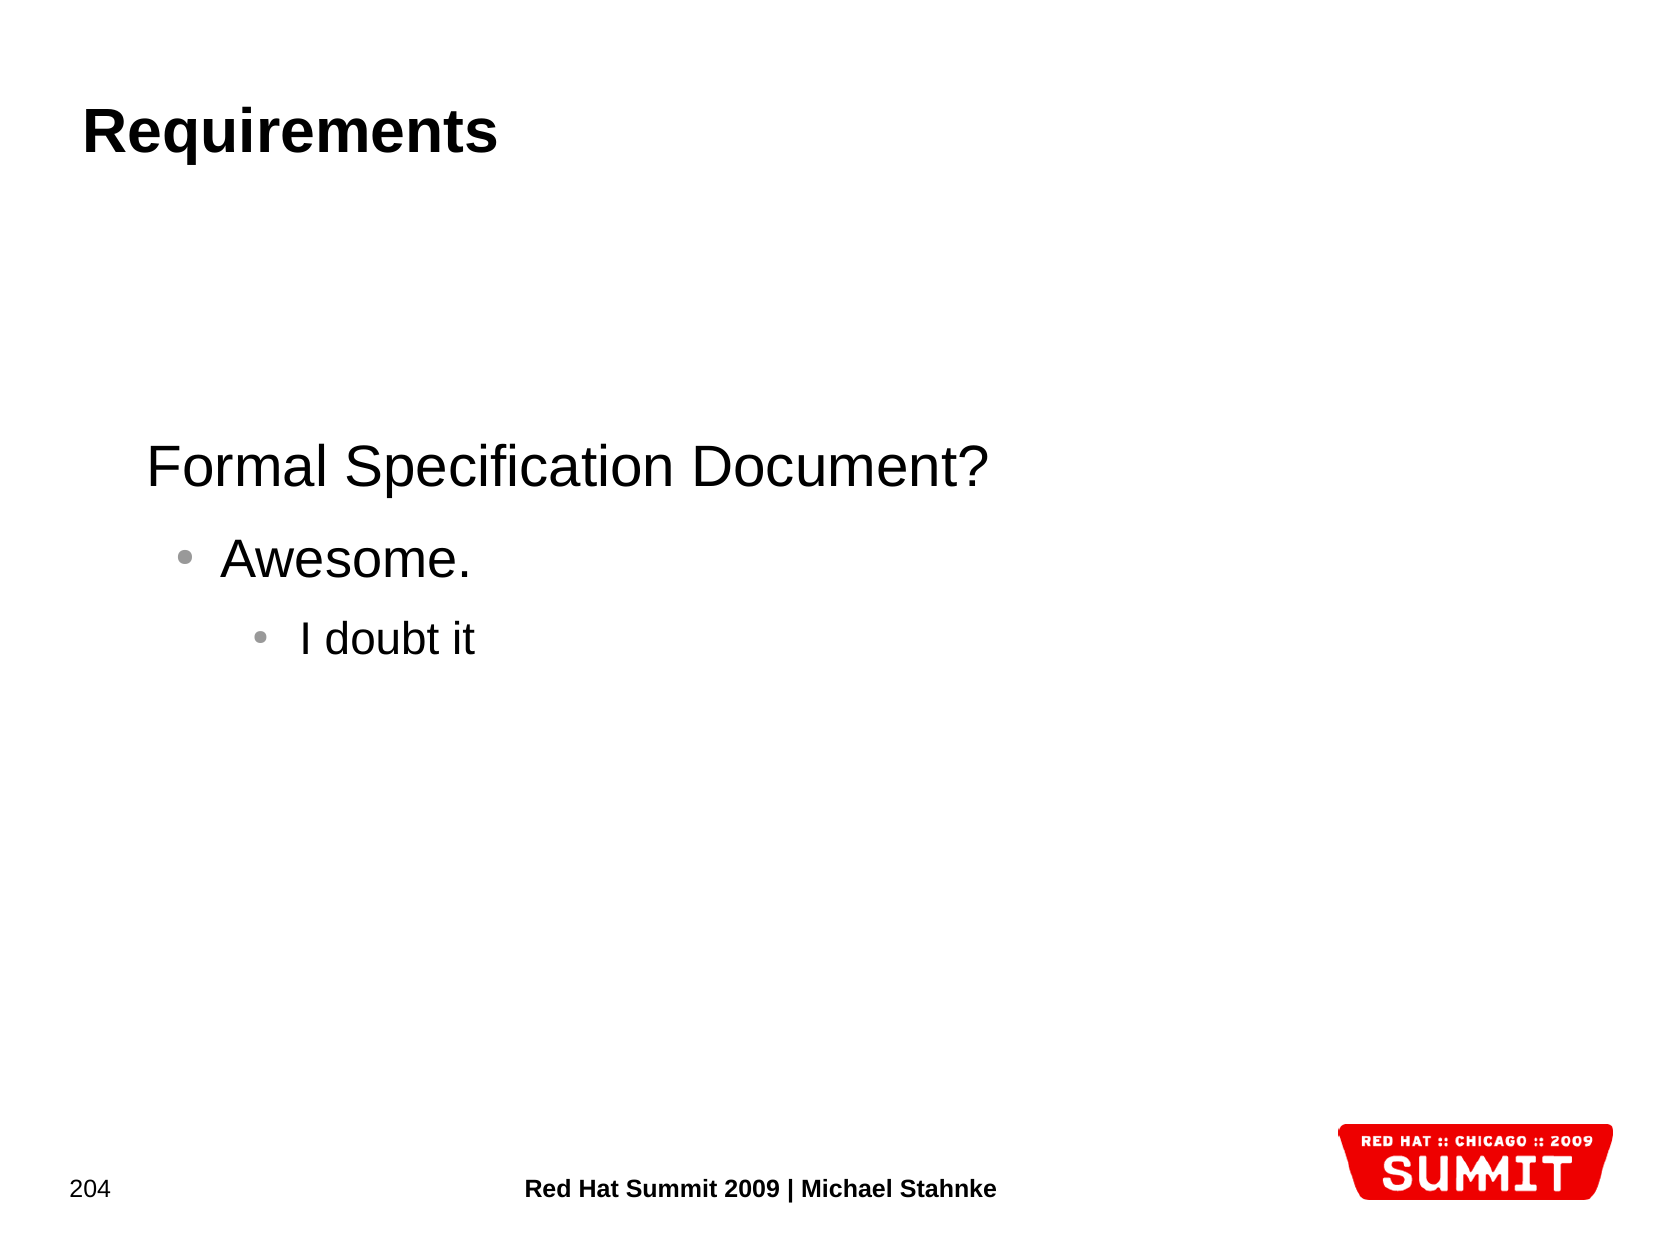

# Requirements
Formal Specification Document?
Awesome.
I doubt it